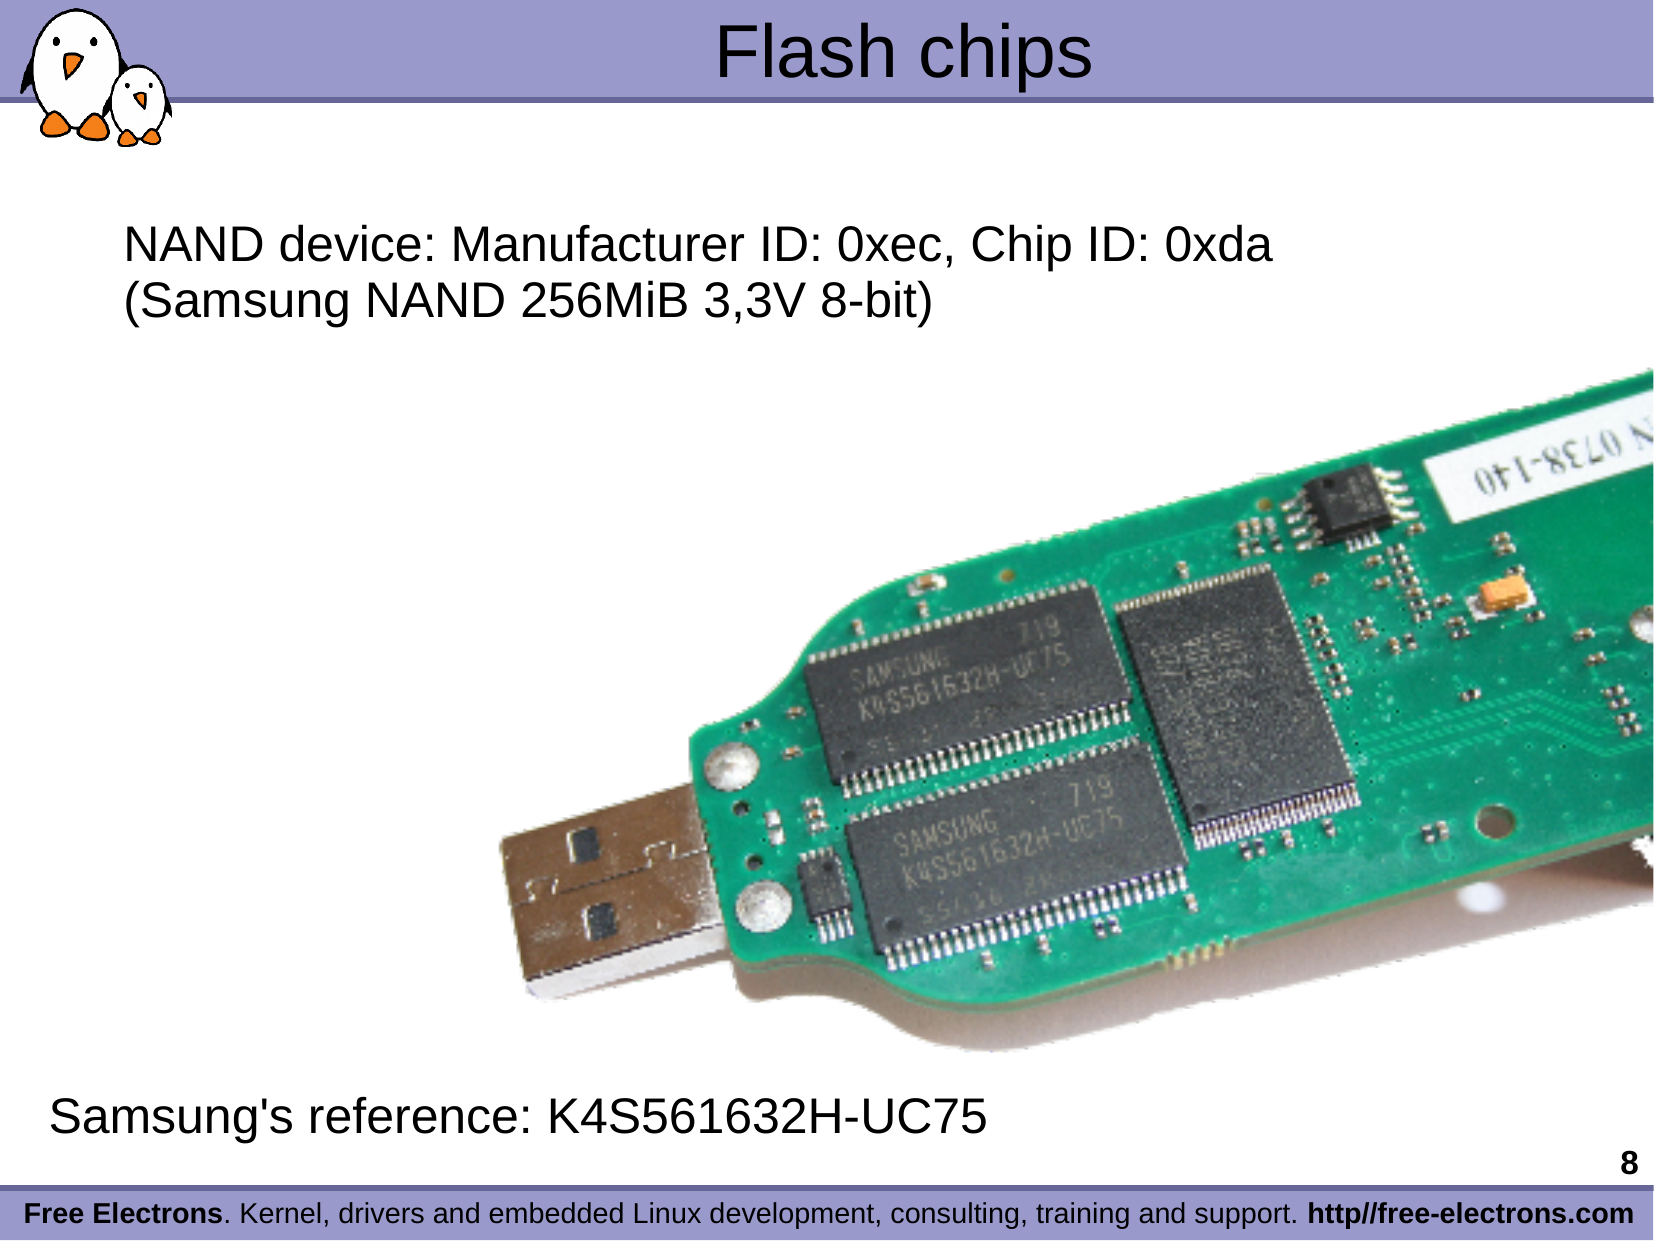

# Flash chips
NAND device: Manufacturer ID: 0xec, Chip ID: 0xda
(Samsung NAND 256MiB 3,3V 8-bit)
Samsung's reference: K4S561632H-UC75